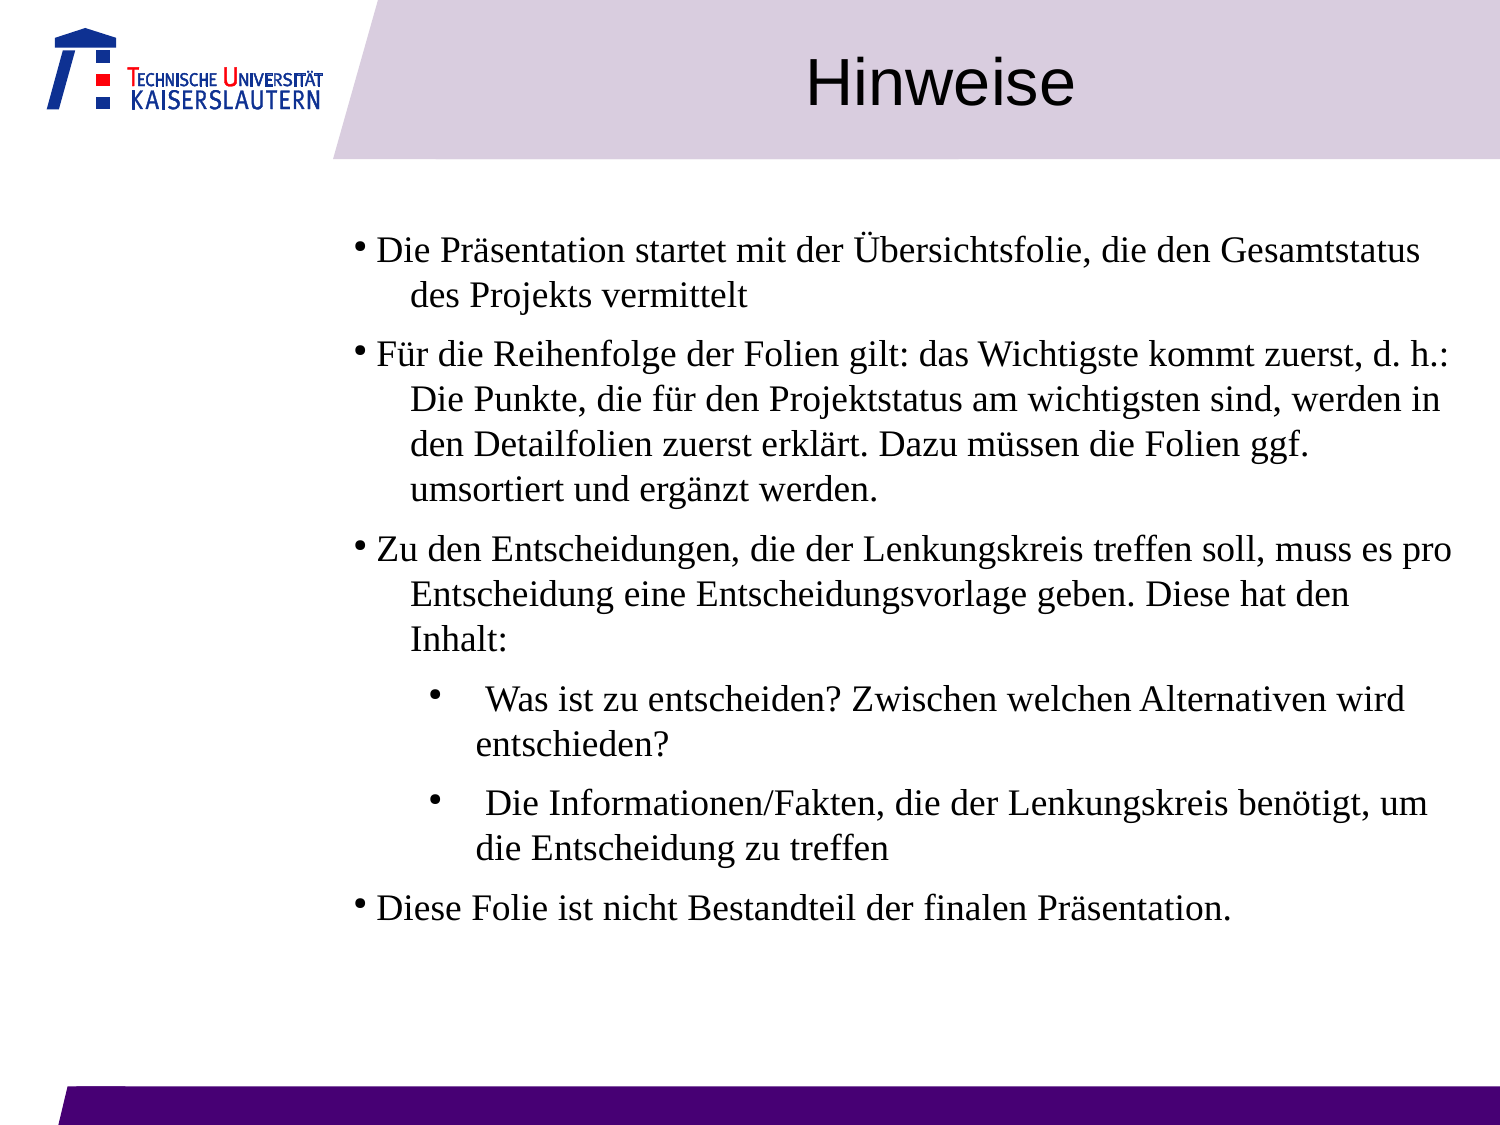

# Hinweise
 Die Präsentation startet mit der Übersichtsfolie, die den Gesamtstatus des Projekts vermittelt
 Für die Reihenfolge der Folien gilt: das Wichtigste kommt zuerst, d. h.: Die Punkte, die für den Projektstatus am wichtigsten sind, werden in den Detailfolien zuerst erklärt. Dazu müssen die Folien ggf. umsortiert und ergänzt werden.
 Zu den Entscheidungen, die der Lenkungskreis treffen soll, muss es pro Entscheidung eine Entscheidungsvorlage geben. Diese hat den Inhalt:
 Was ist zu entscheiden? Zwischen welchen Alternativen wird entschieden?
 Die Informationen/Fakten, die der Lenkungskreis benötigt, um die Entscheidung zu treffen
 Diese Folie ist nicht Bestandteil der finalen Präsentation.